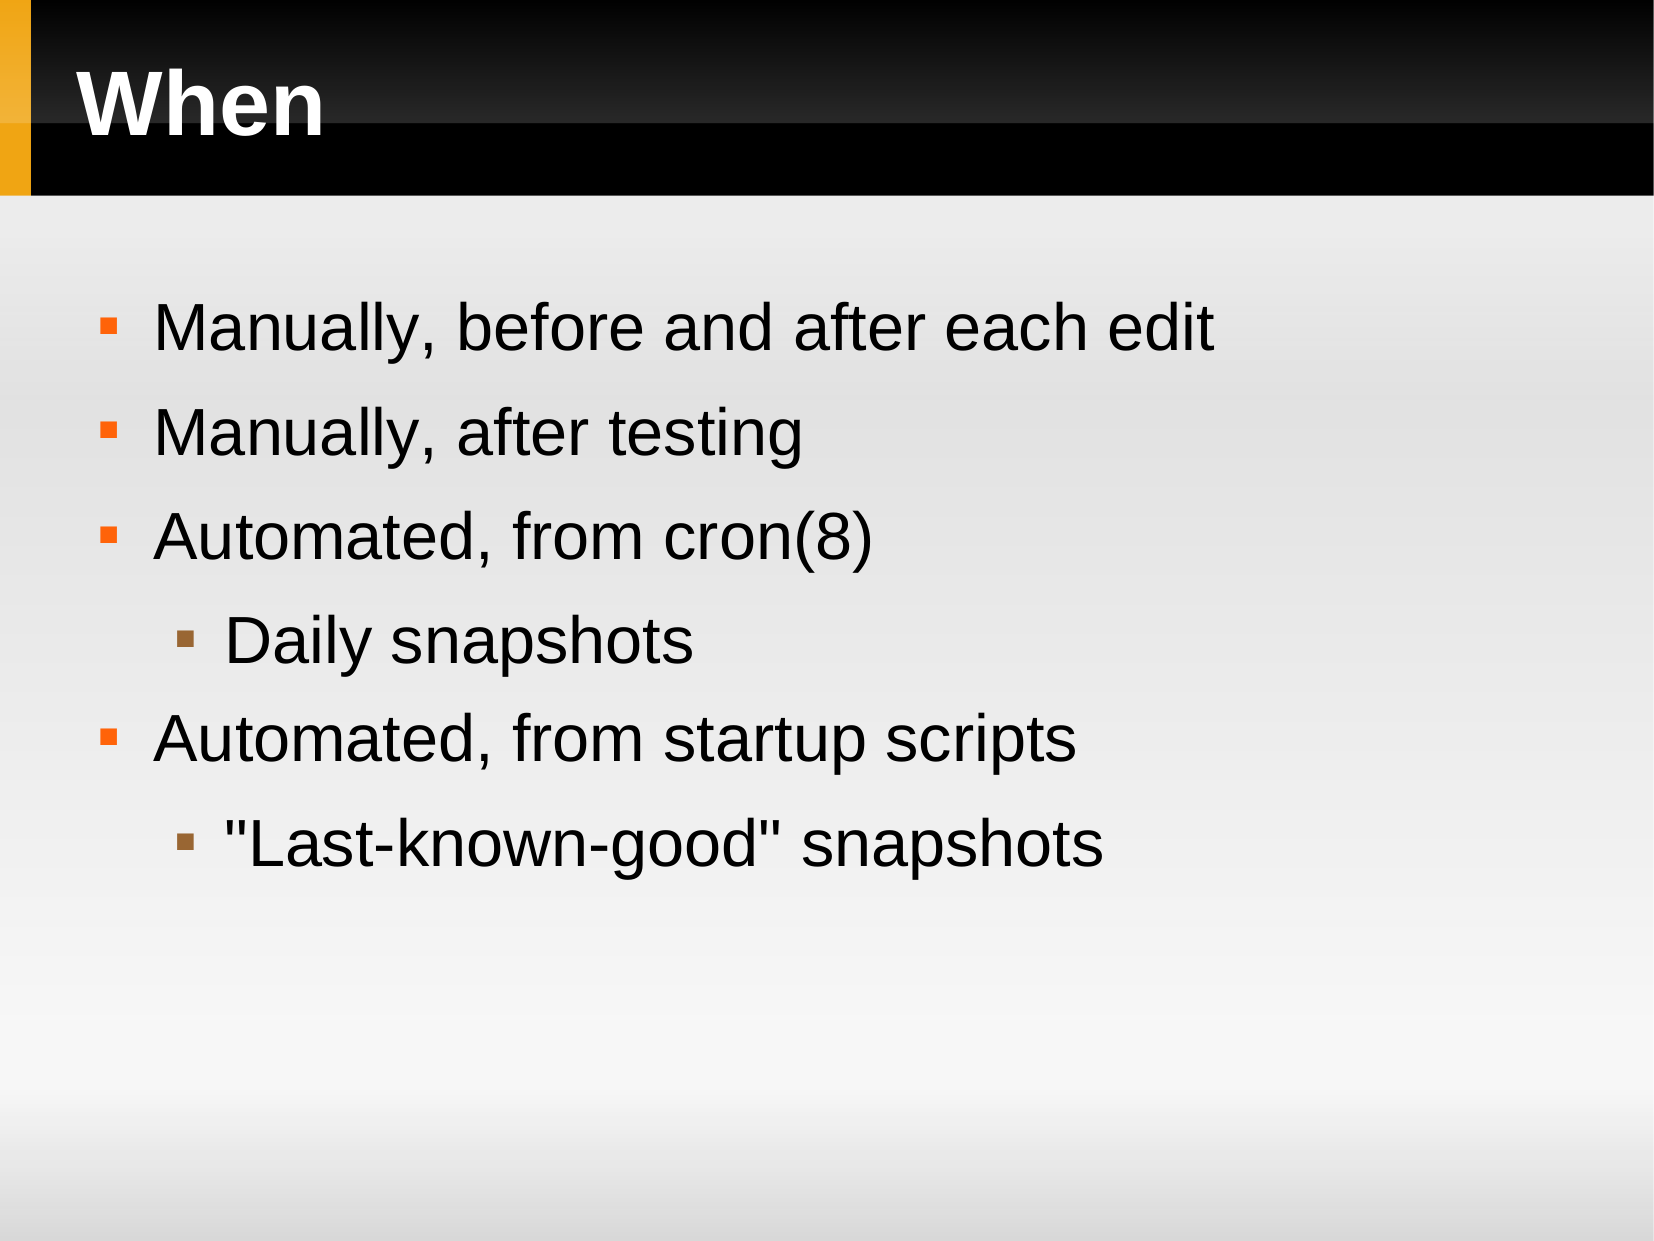

# When
Manually, before and after each edit
Manually, after testing
Automated, from cron(8)
Daily snapshots
Automated, from startup scripts
"Last-known-good" snapshots